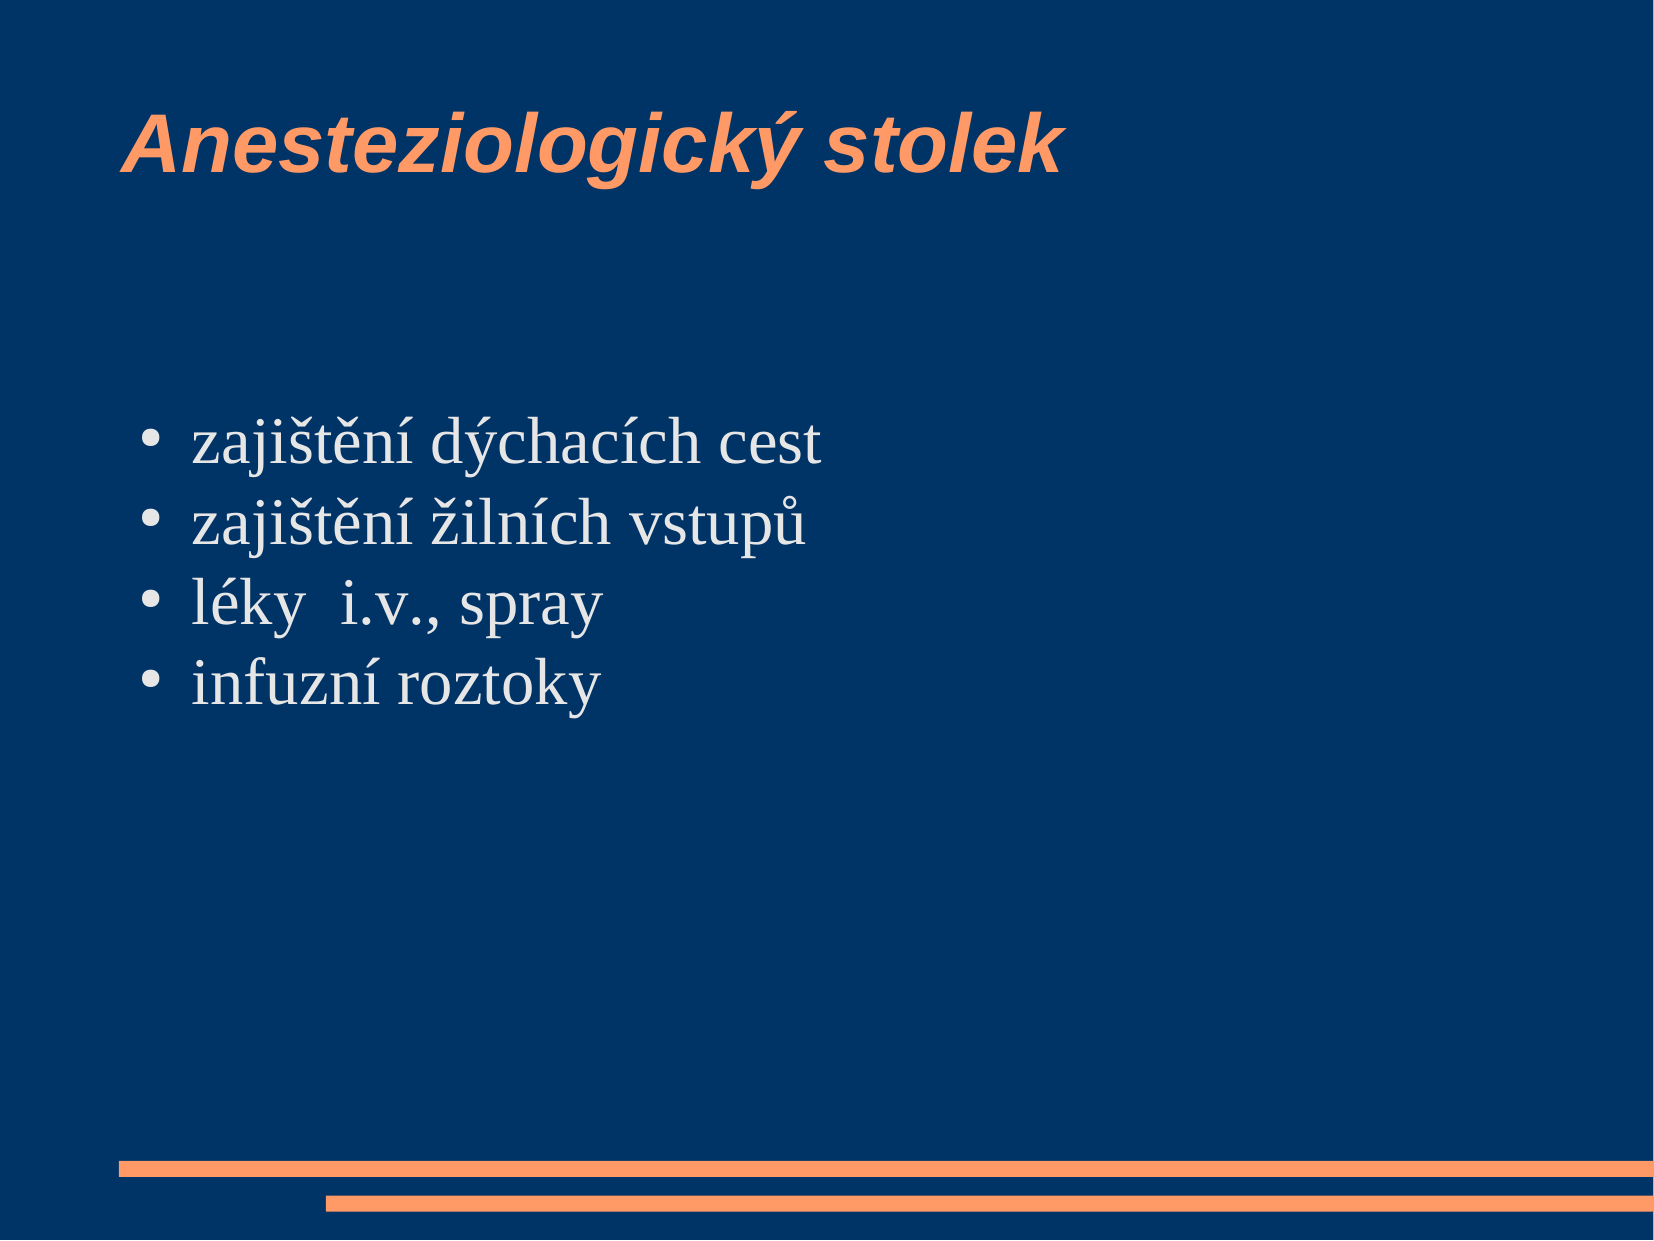

# Anesteziologický stolek
zajištění dýchacích cest
zajištění žilních vstupů
léky i.v., spray
infuzní roztoky